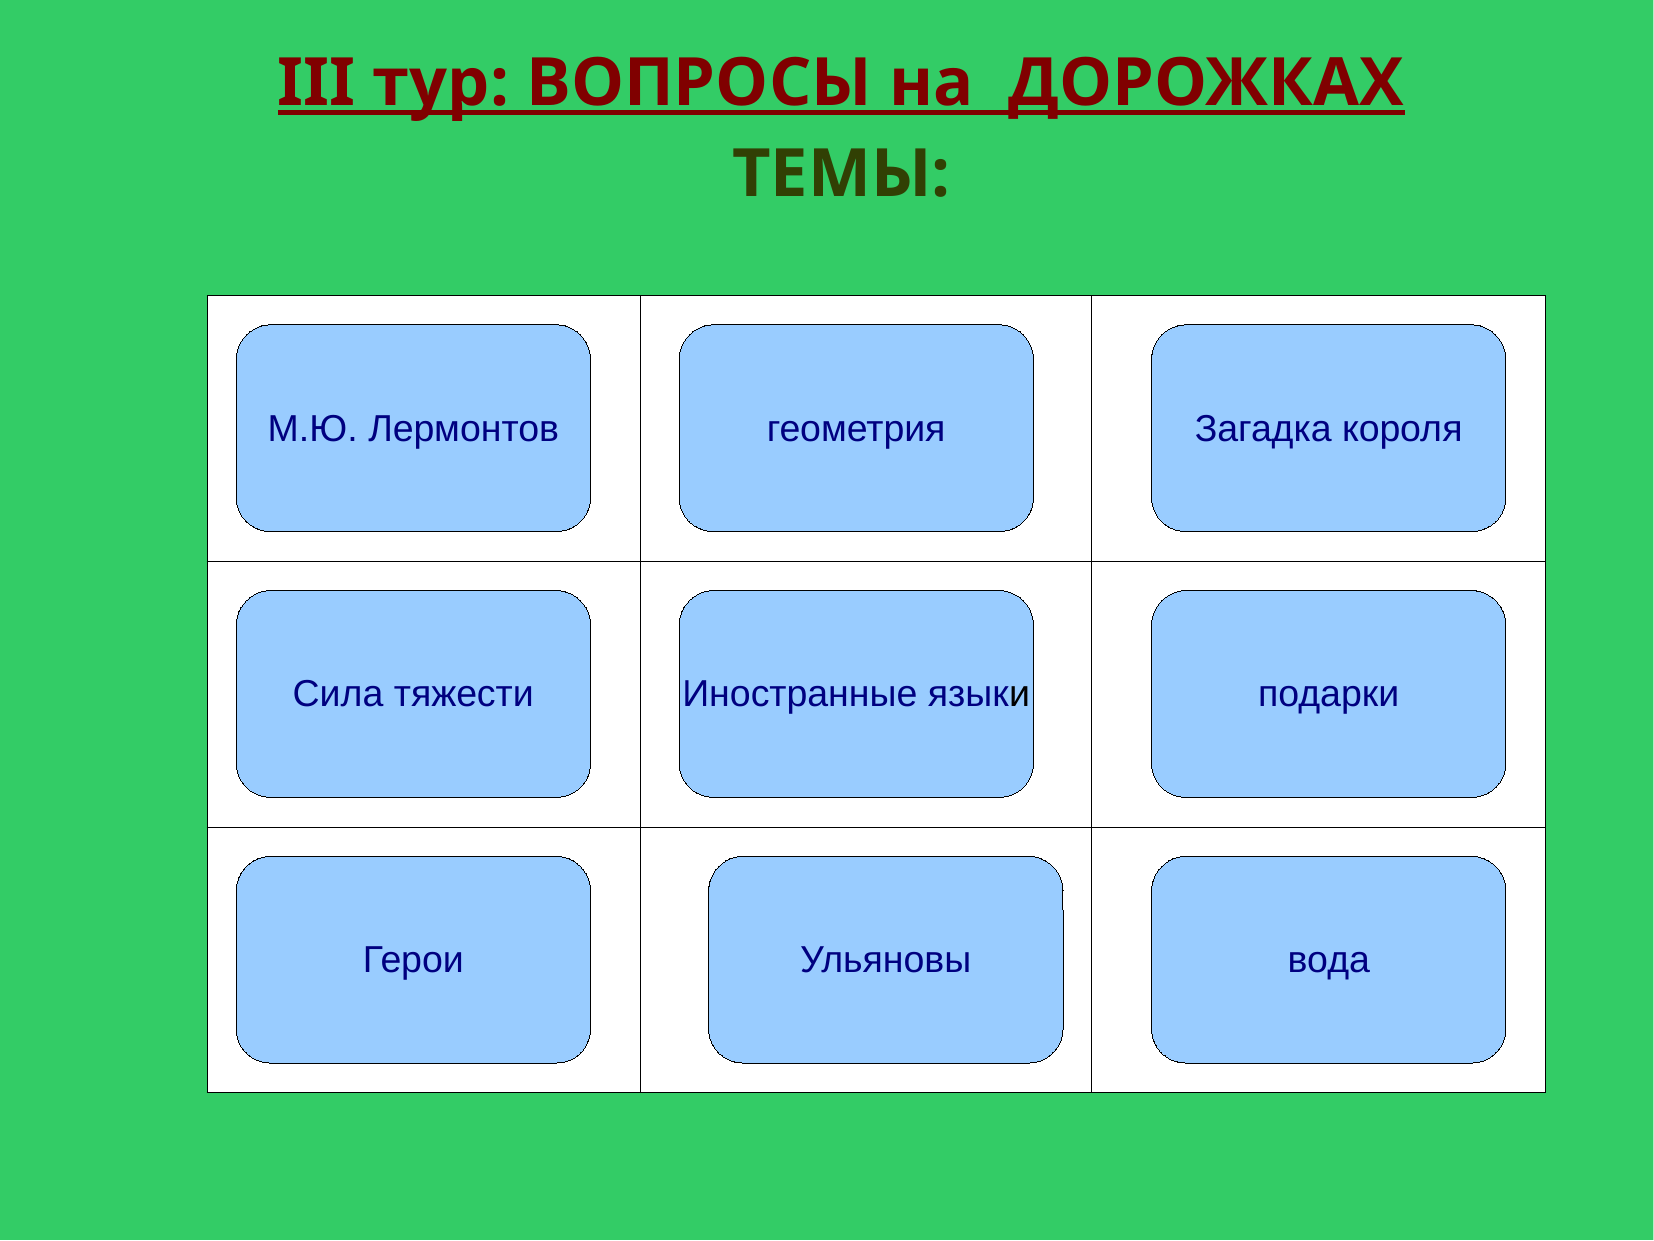

III тур: ВОПРОСЫ на ДОРОЖКАХ
ТЕМЫ:
| | | |
| --- | --- | --- |
| | | |
| | | |
М.Ю. Лермонтов
геометрия
Загадка короля
Сила тяжести
Иностранные языки
подарки
Герои
Ульяновы
вода